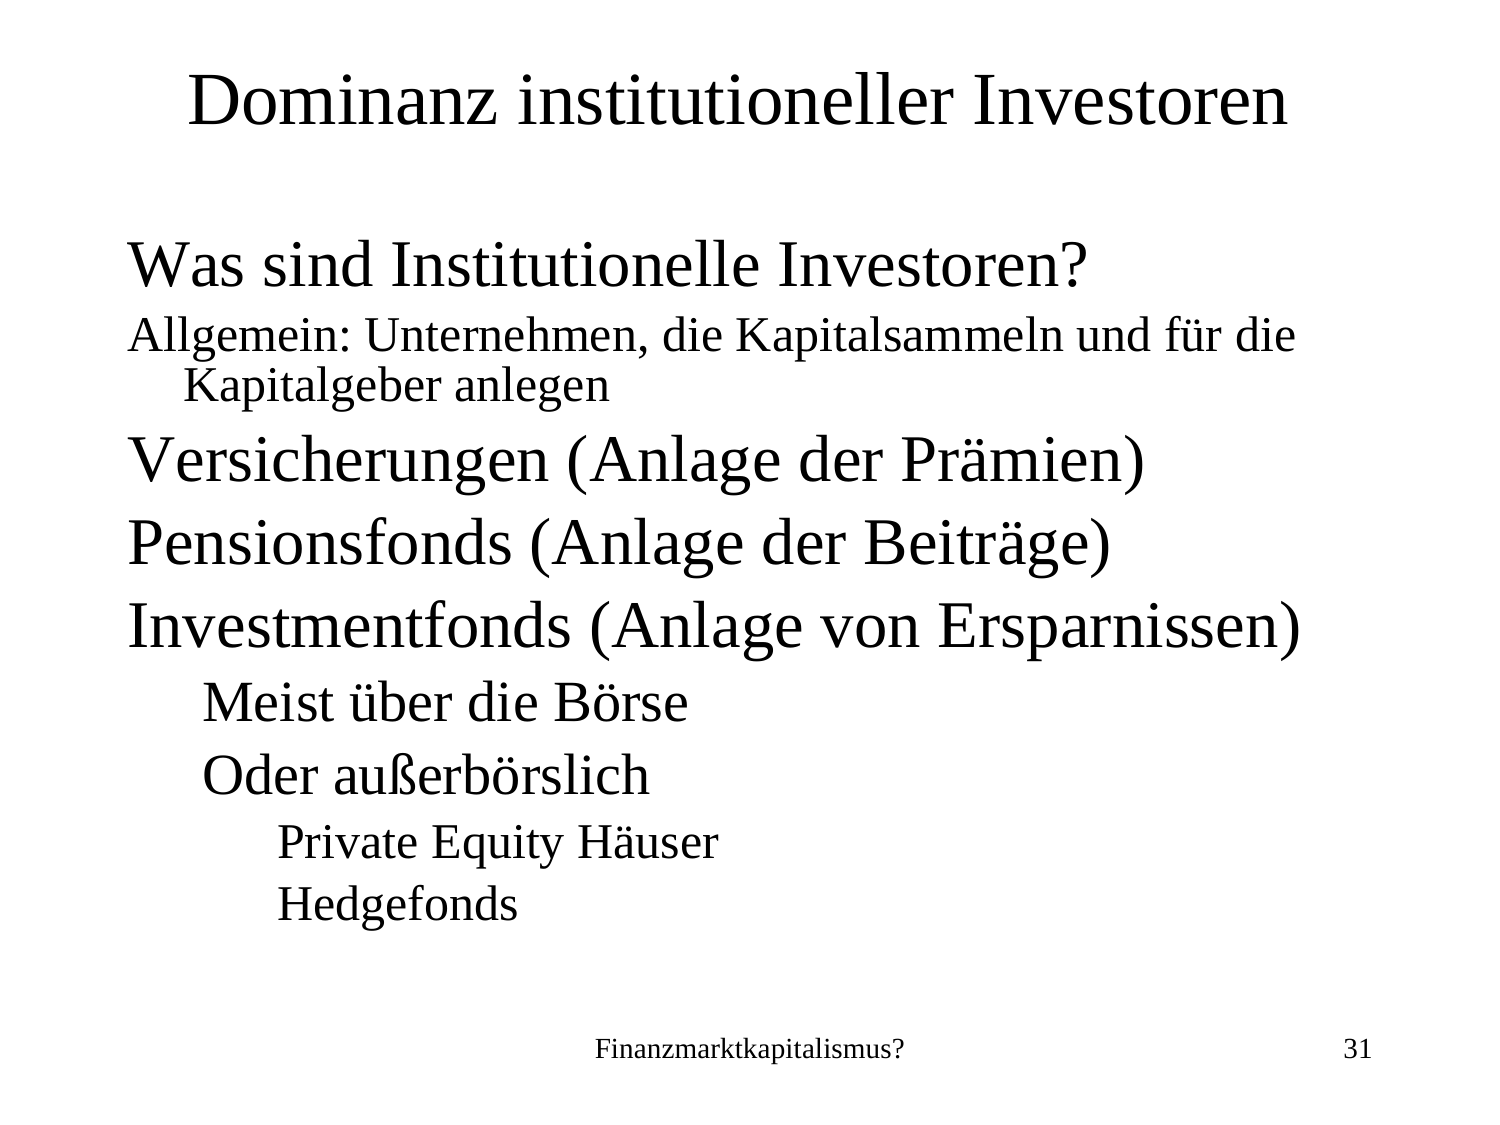

# Dominanz institutioneller Investoren
Was sind Institutionelle Investoren?
Allgemein: Unternehmen, die Kapitalsammeln und für die Kapitalgeber anlegen
Versicherungen (Anlage der Prämien)
Pensionsfonds (Anlage der Beiträge)
Investmentfonds (Anlage von Ersparnissen)
Meist über die Börse
Oder außerbörslich
Private Equity Häuser
Hedgefonds
Finanzmarktkapitalismus?
31